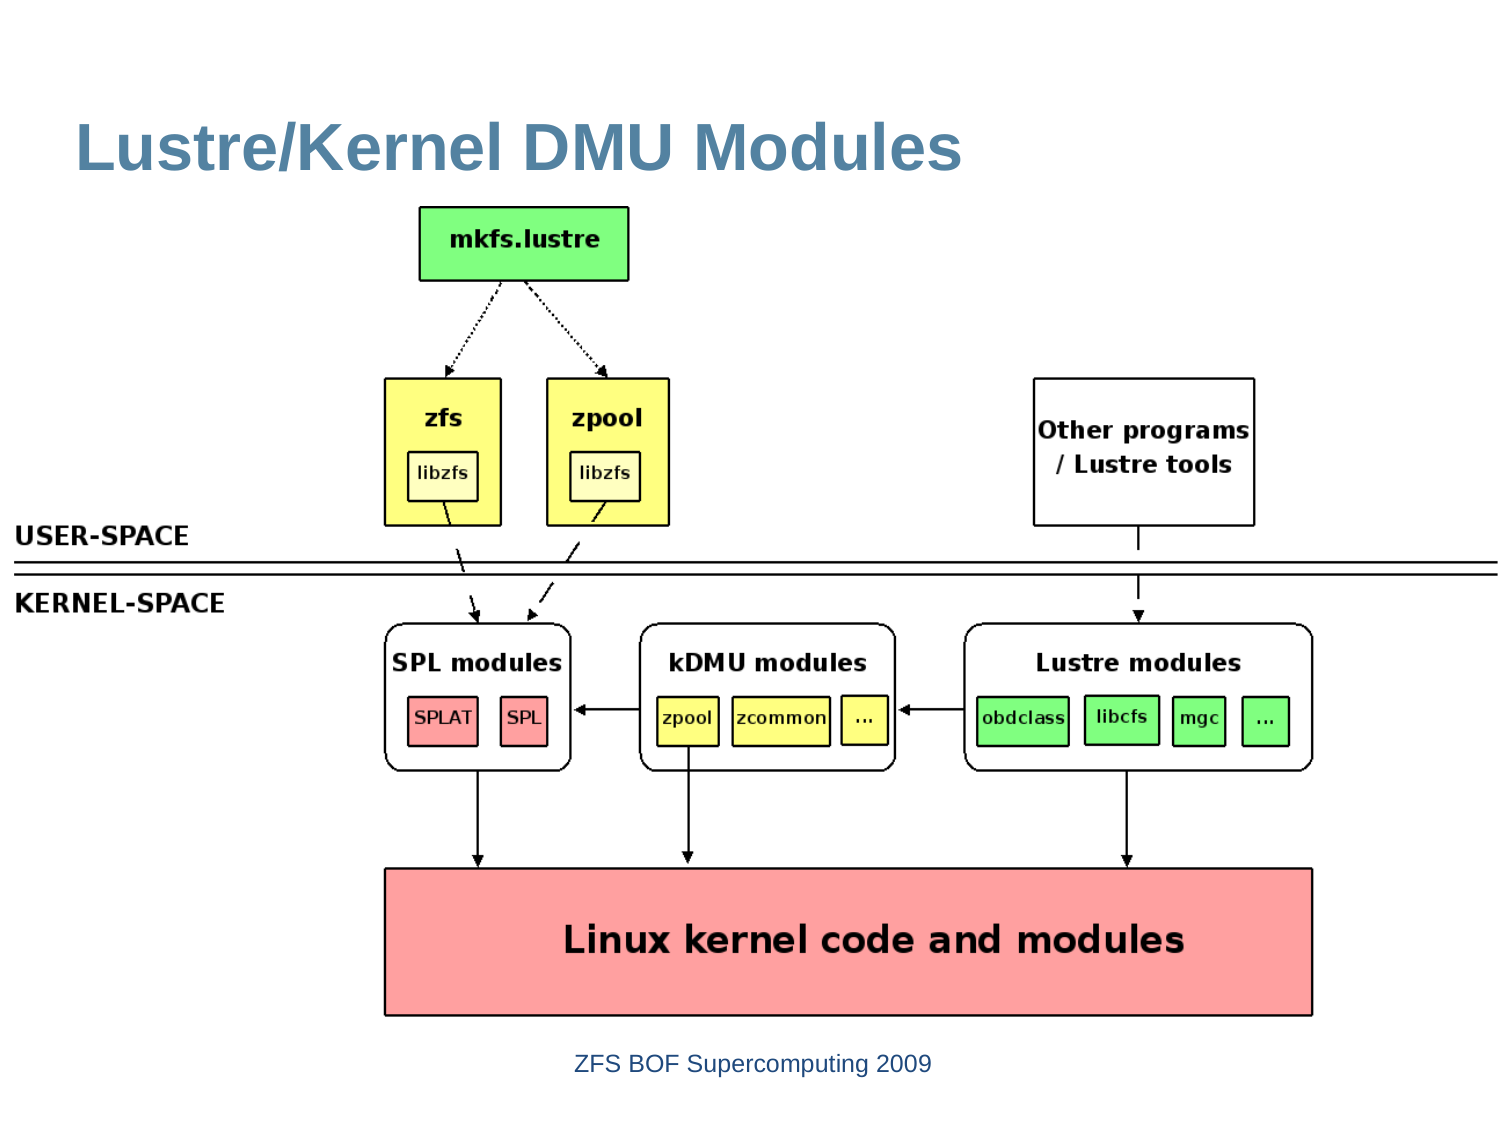

# Lustre/Kernel DMU Modules
ZFS BOF Supercomputing 2009